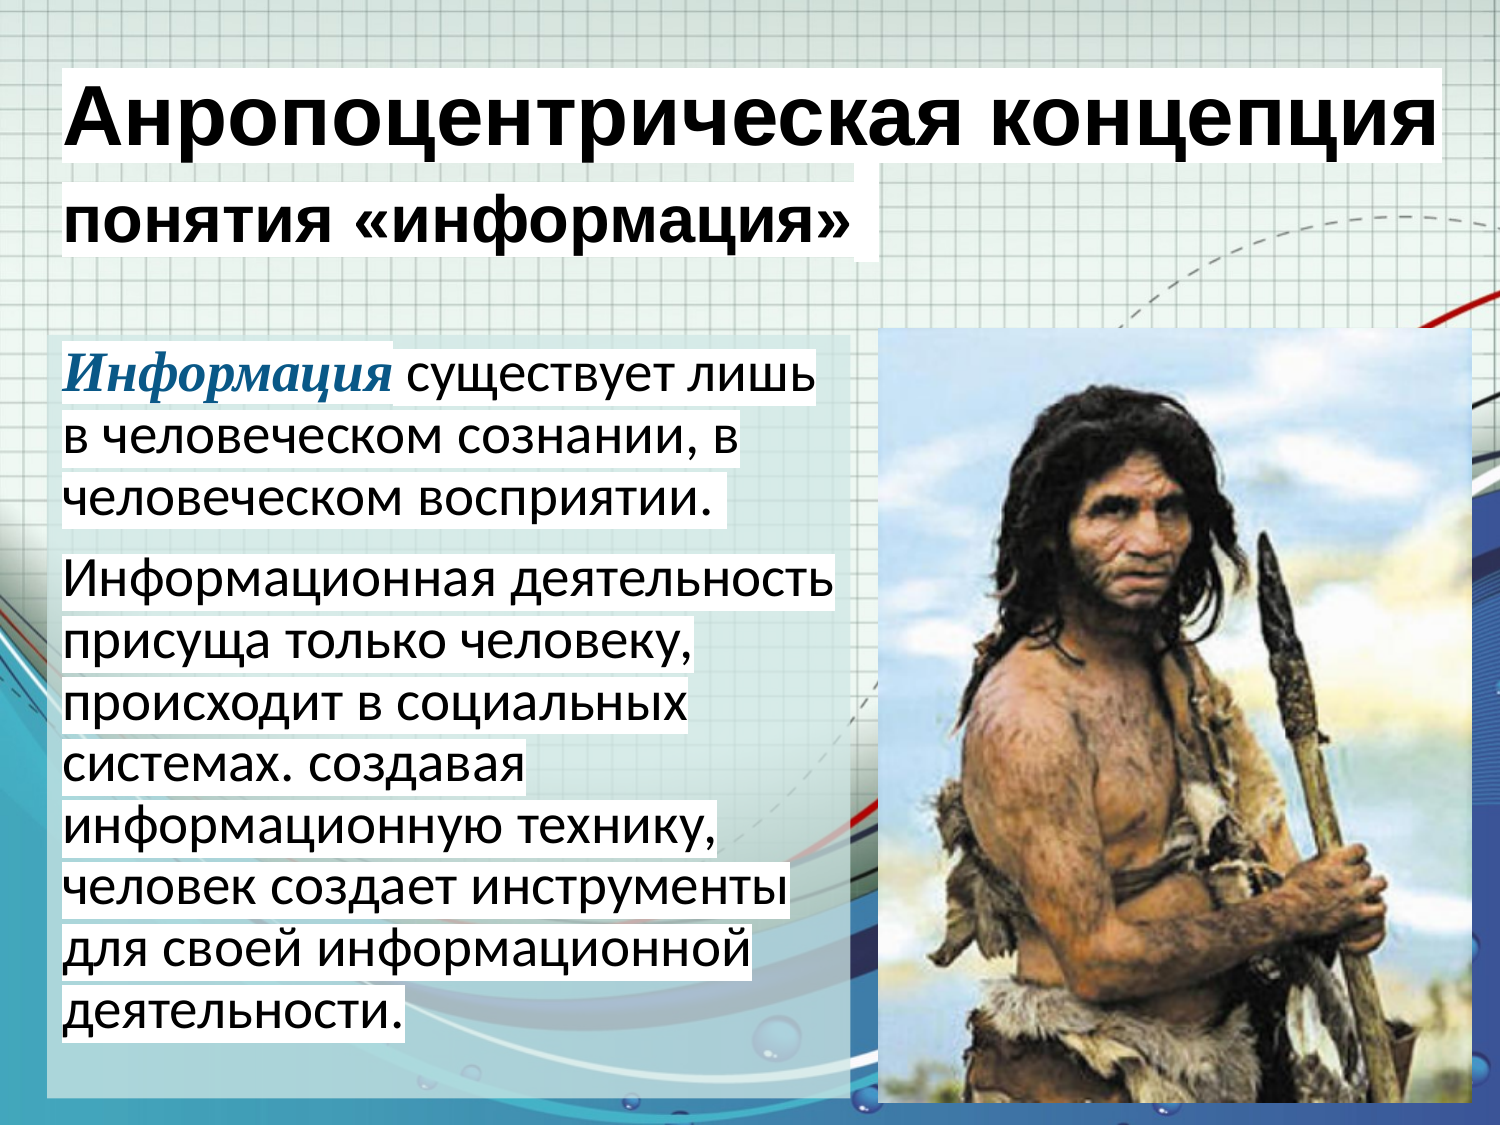

# Анропоцентрическая концепция понятия «информация»
Информация существует лишь в человеческом сознании, в человеческом восприятии.
Информационная деятельность присуща только человеку, происходит в социальных системах. создавая информационную технику, человек создает инструменты для своей информационной деятельности.